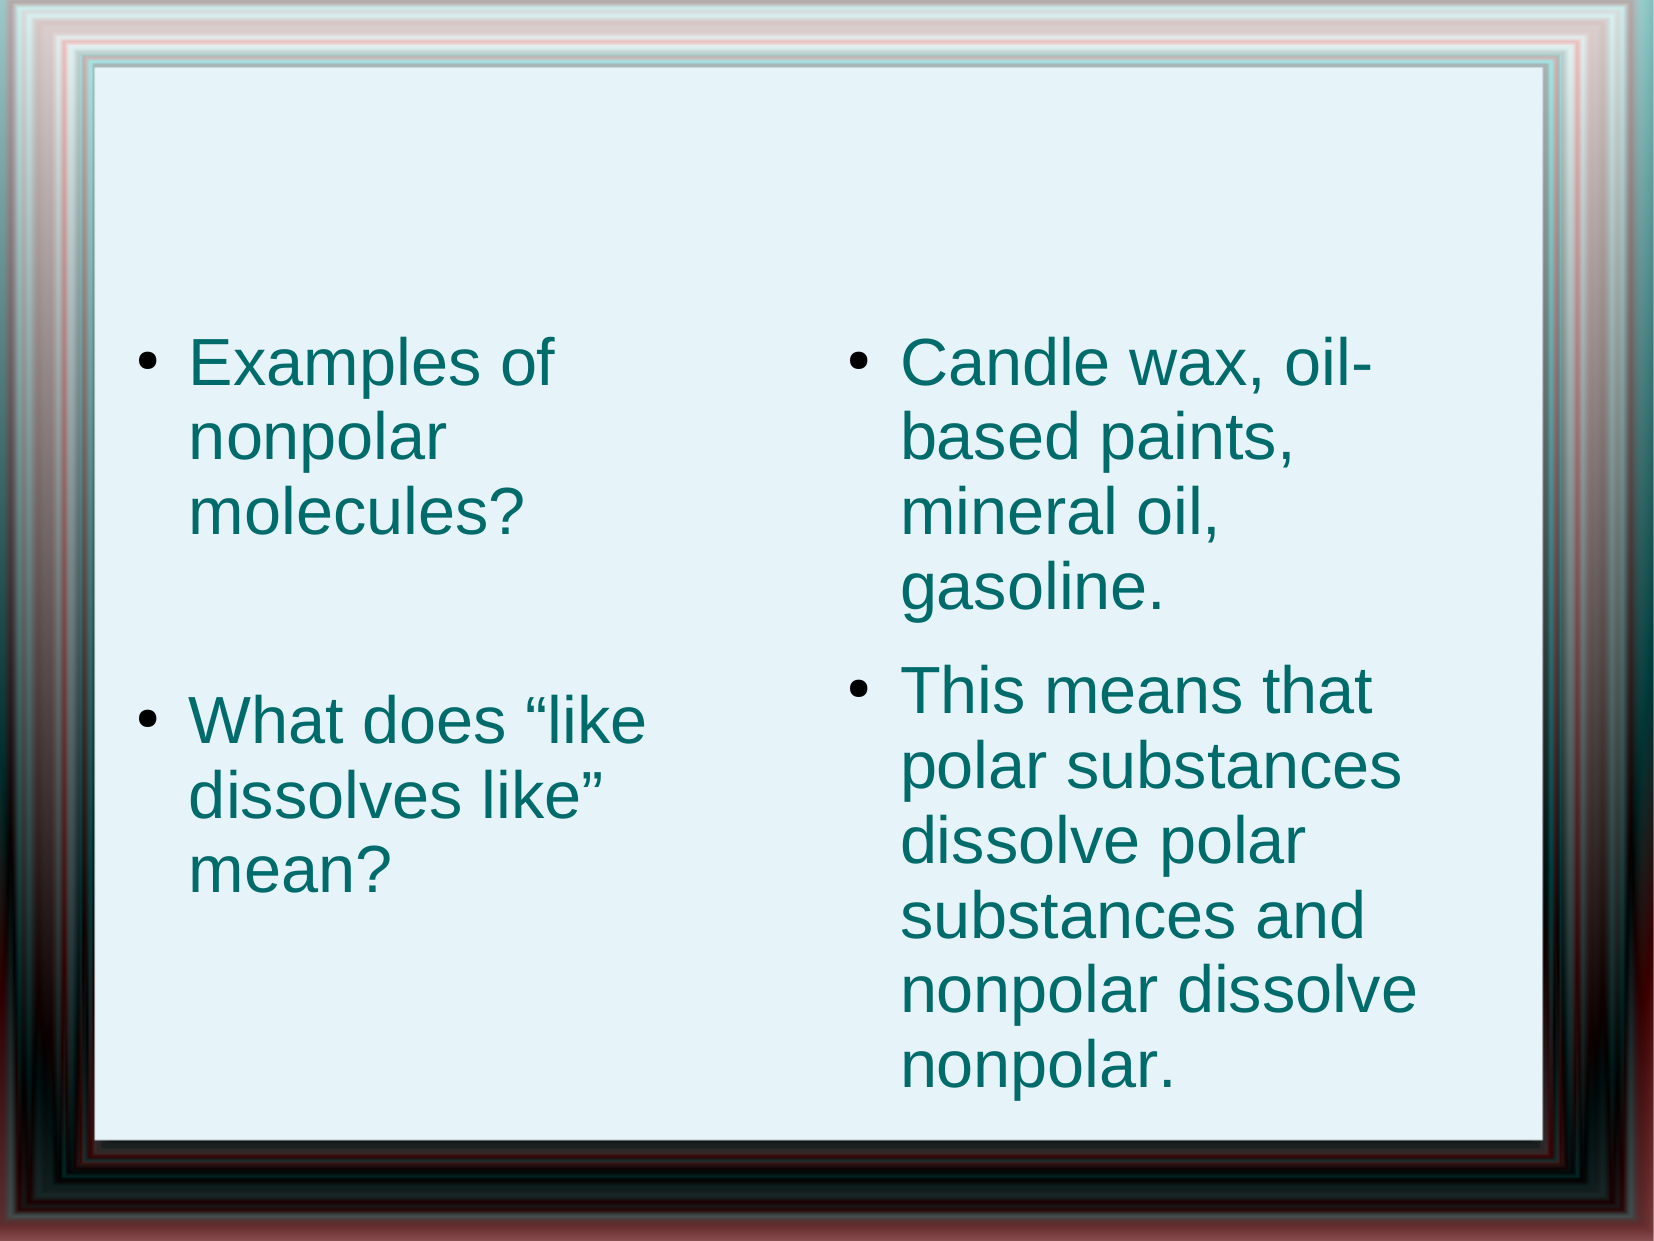

#
Examples of nonpolar molecules?
What does “like dissolves like” mean?
Candle wax, oil-based paints, mineral oil, gasoline.
This means that polar substances dissolve polar substances and nonpolar dissolve nonpolar.